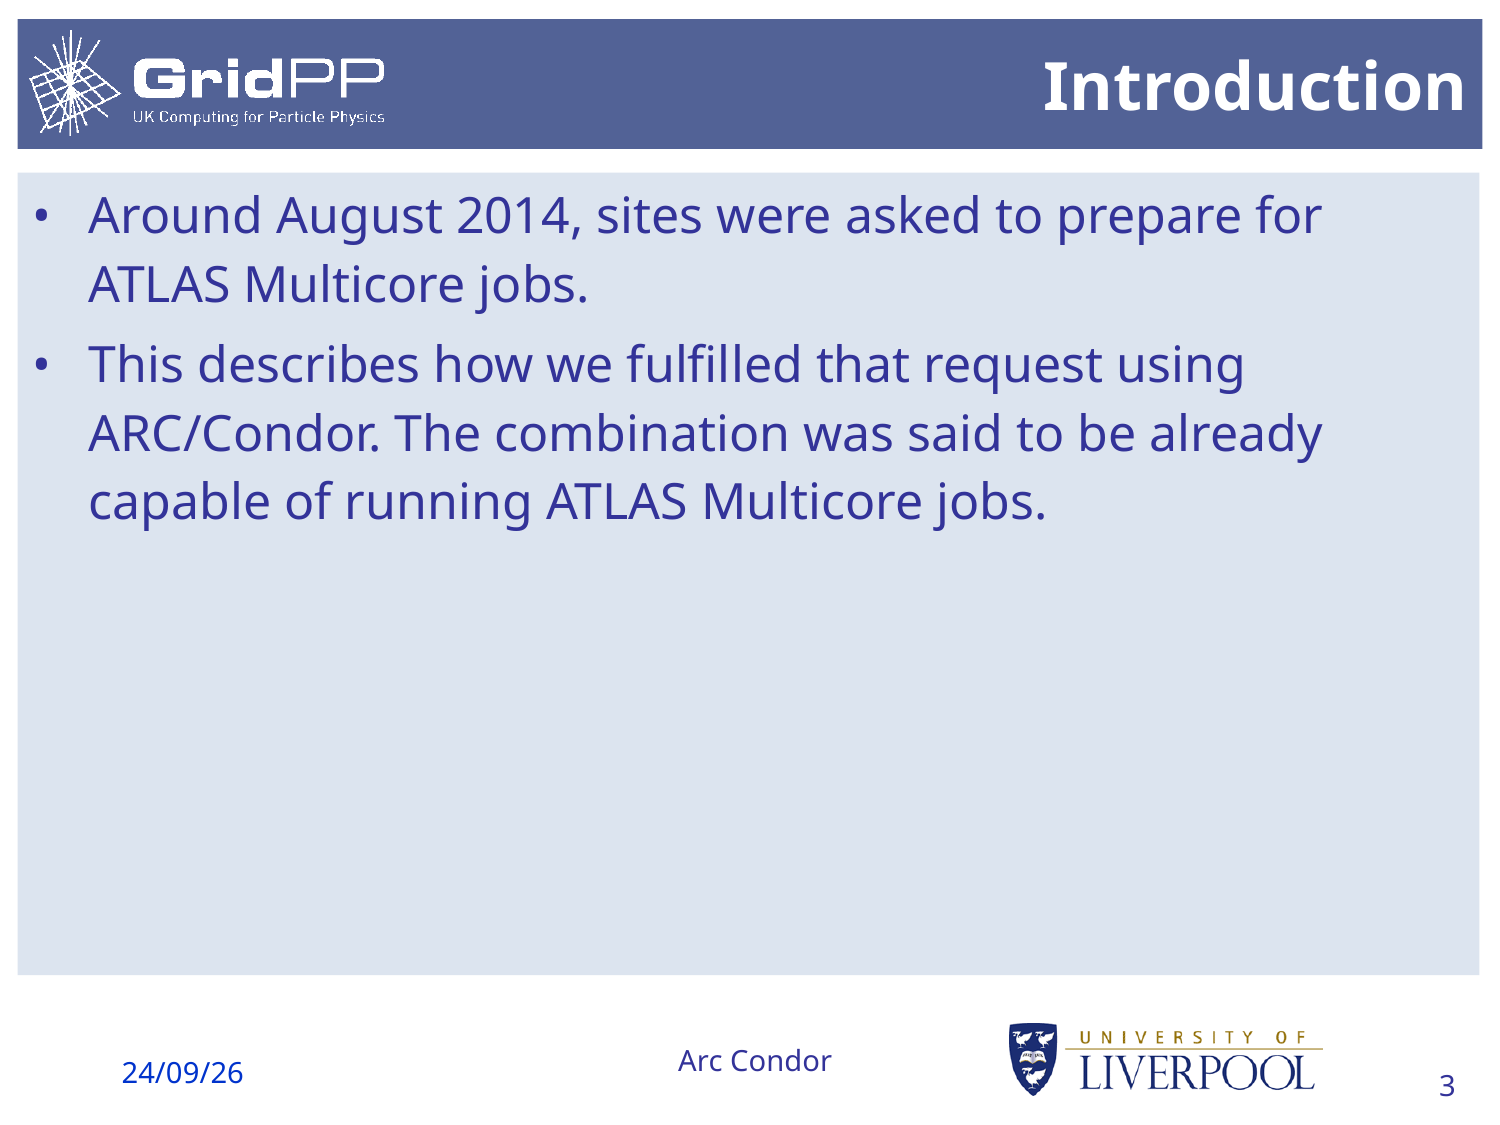

# Introduction
Around August 2014, sites were asked to prepare for ATLAS Multicore jobs.
This describes how we fulfilled that request using ARC/Condor. The combination was said to be already capable of running ATLAS Multicore jobs.
Arc Condor